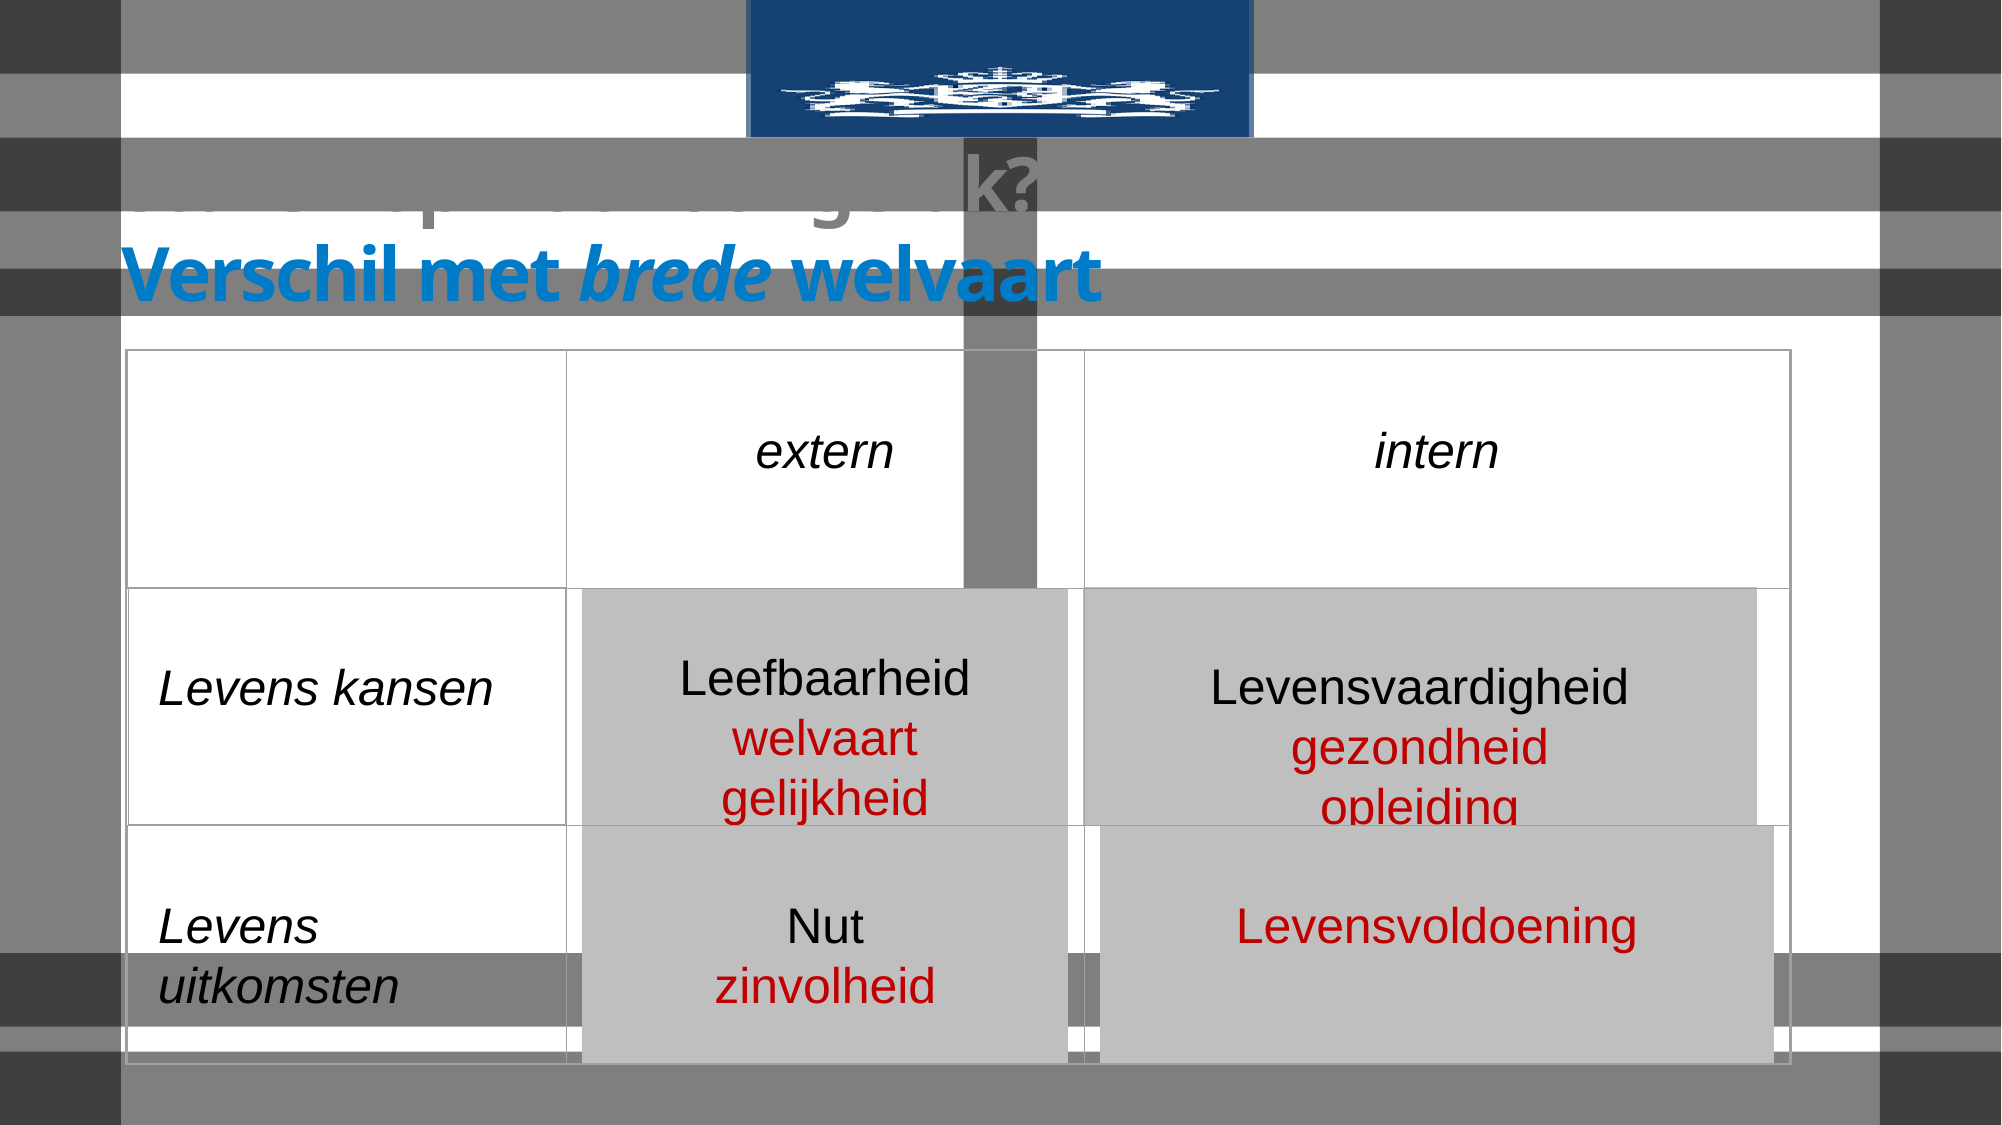

# Sturen op wat voor geluk? Verschil met brede welvaart
extern
intern
Levens kansen
Levensvaardigheid
gezondheid
opleiding
Leefbaarheid
welvaart
gelijkheid
….
…
Levens uitkomsten
Nut
zinvolheid
Levensvoldoening
Prof. dr. Ruut Veenhoven
 - X